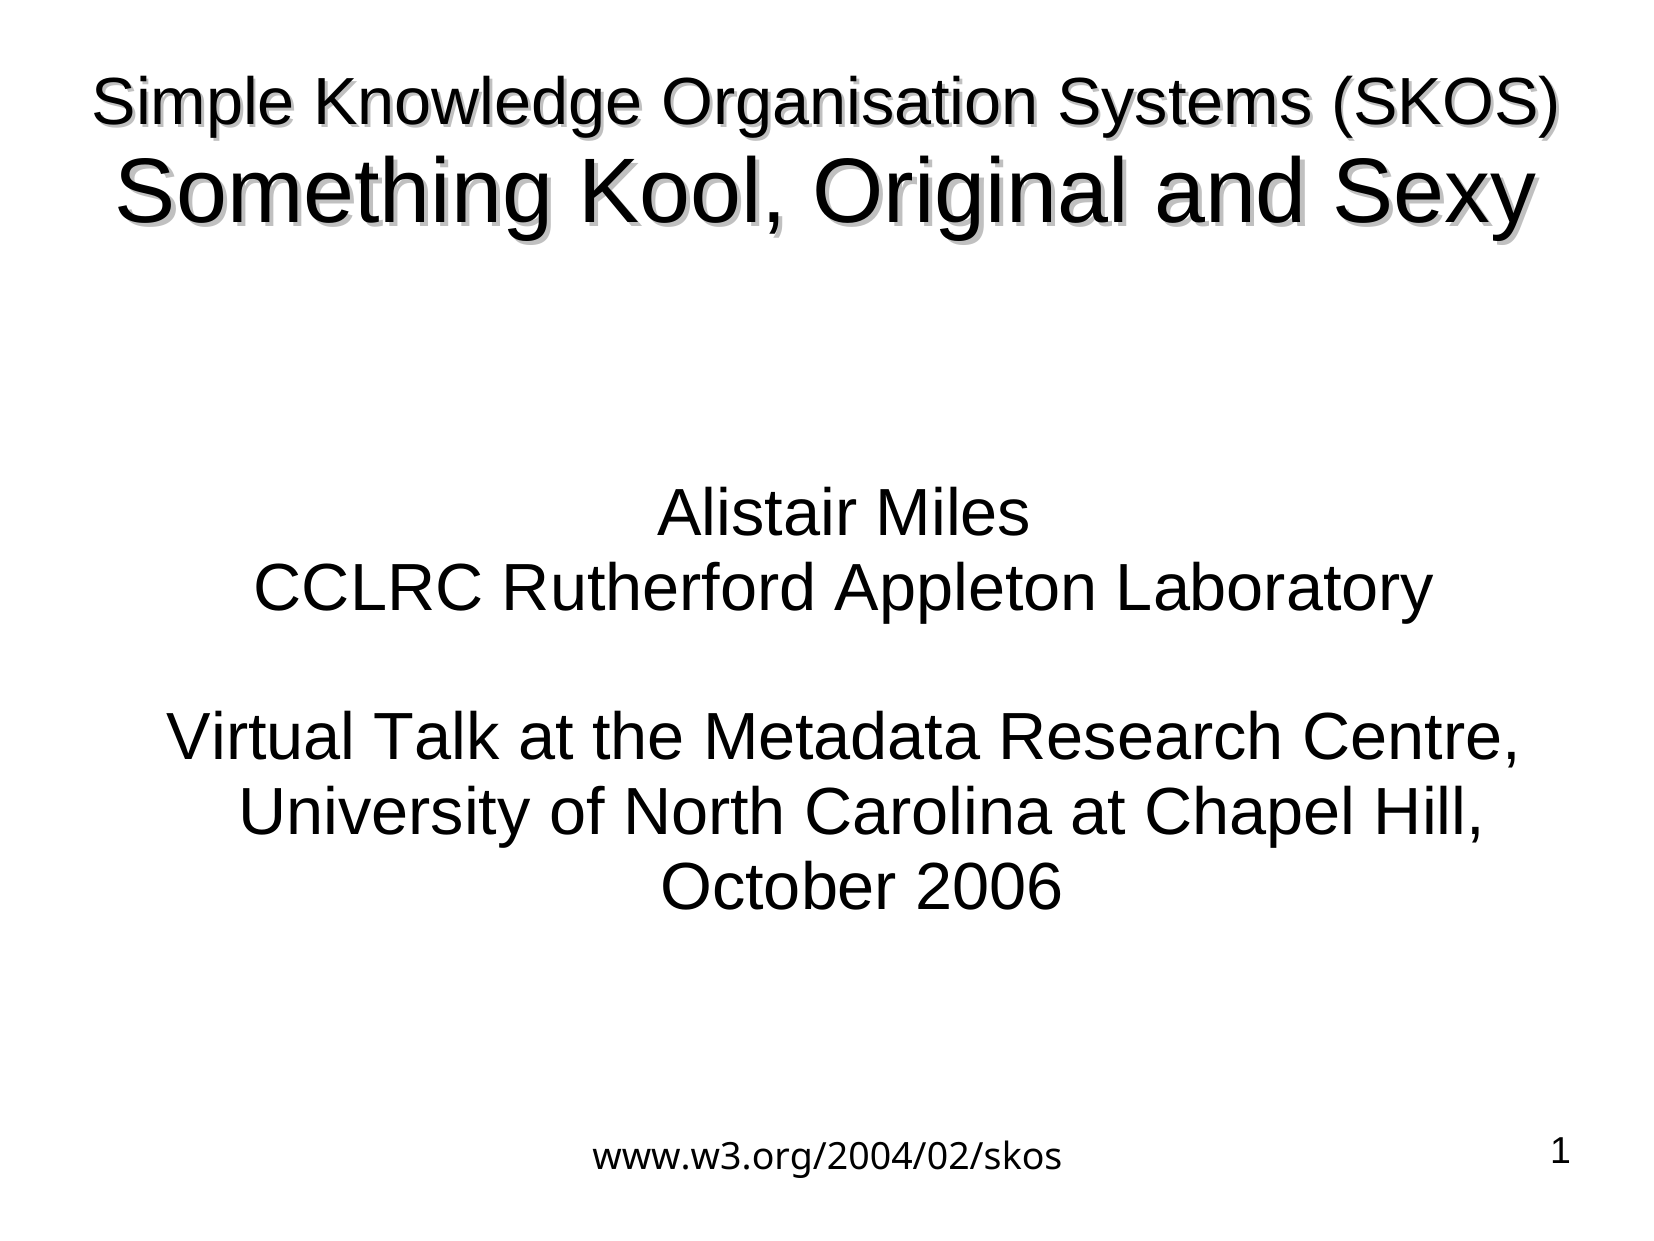

# Simple Knowledge Organisation Systems (SKOS) Something Kool, Original and Sexy
Alistair Miles
CCLRC Rutherford Appleton Laboratory
Virtual Talk at the Metadata Research Centre, University of North Carolina at Chapel Hill, October 2006
www.w3.org/2004/02/skos
1